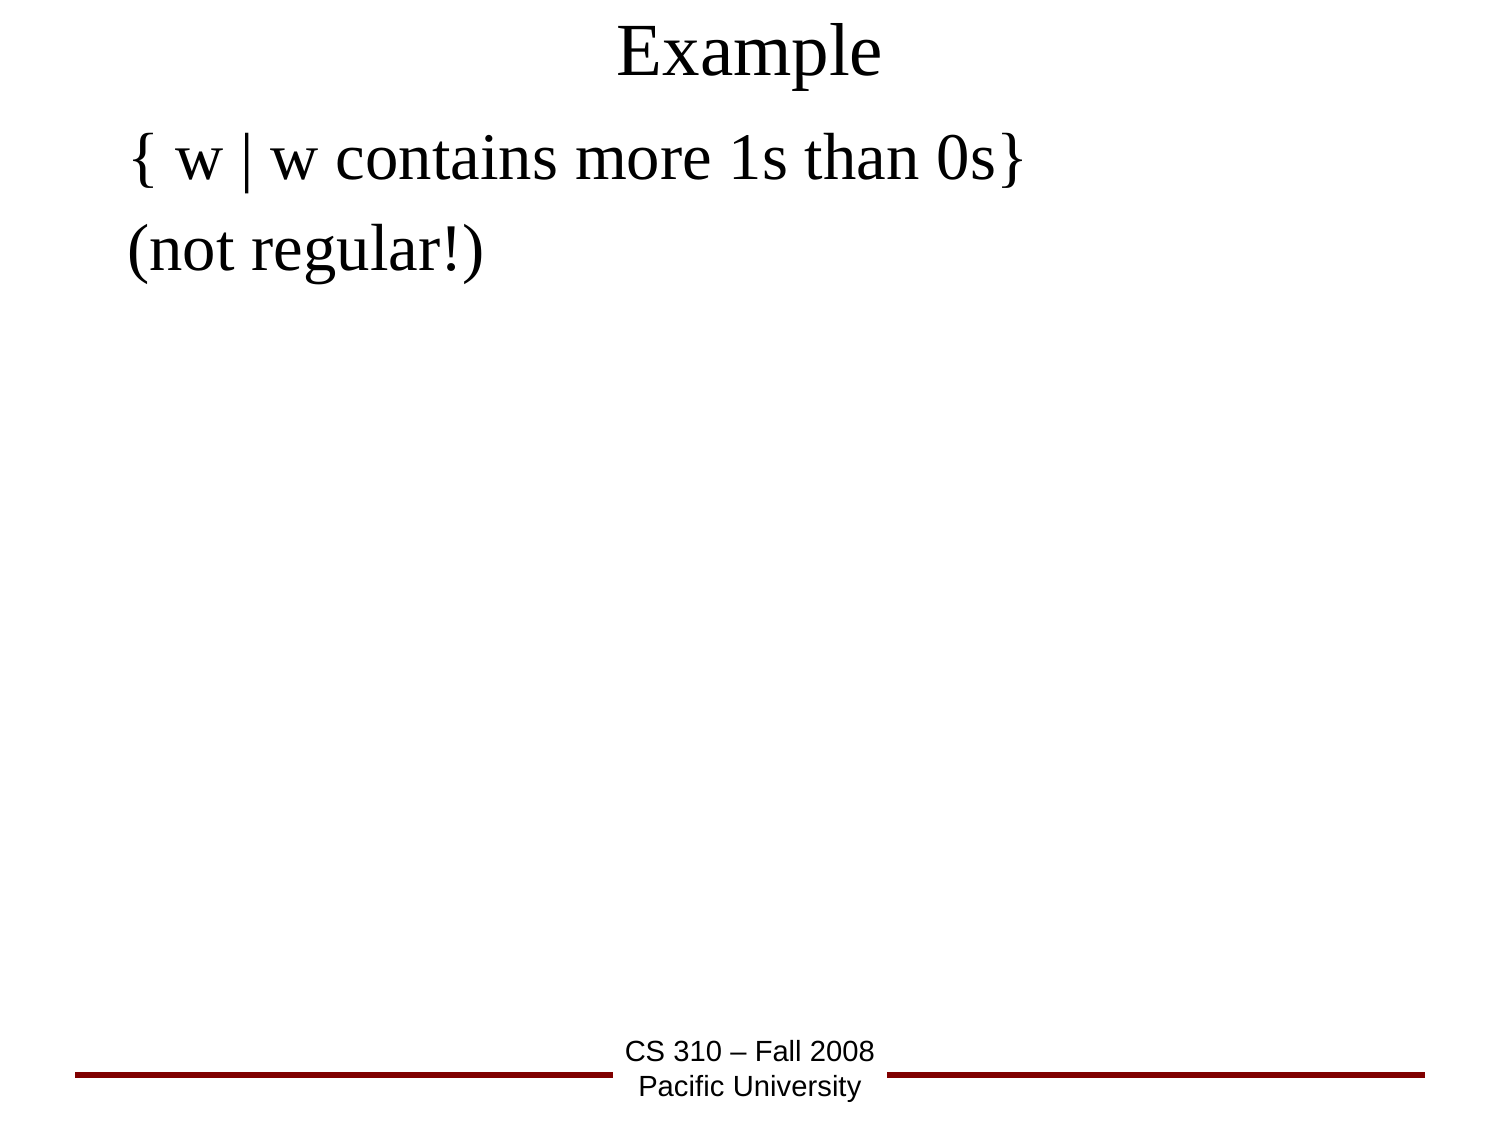

# Example
{ w | w contains more 1s than 0s}
(not regular!)